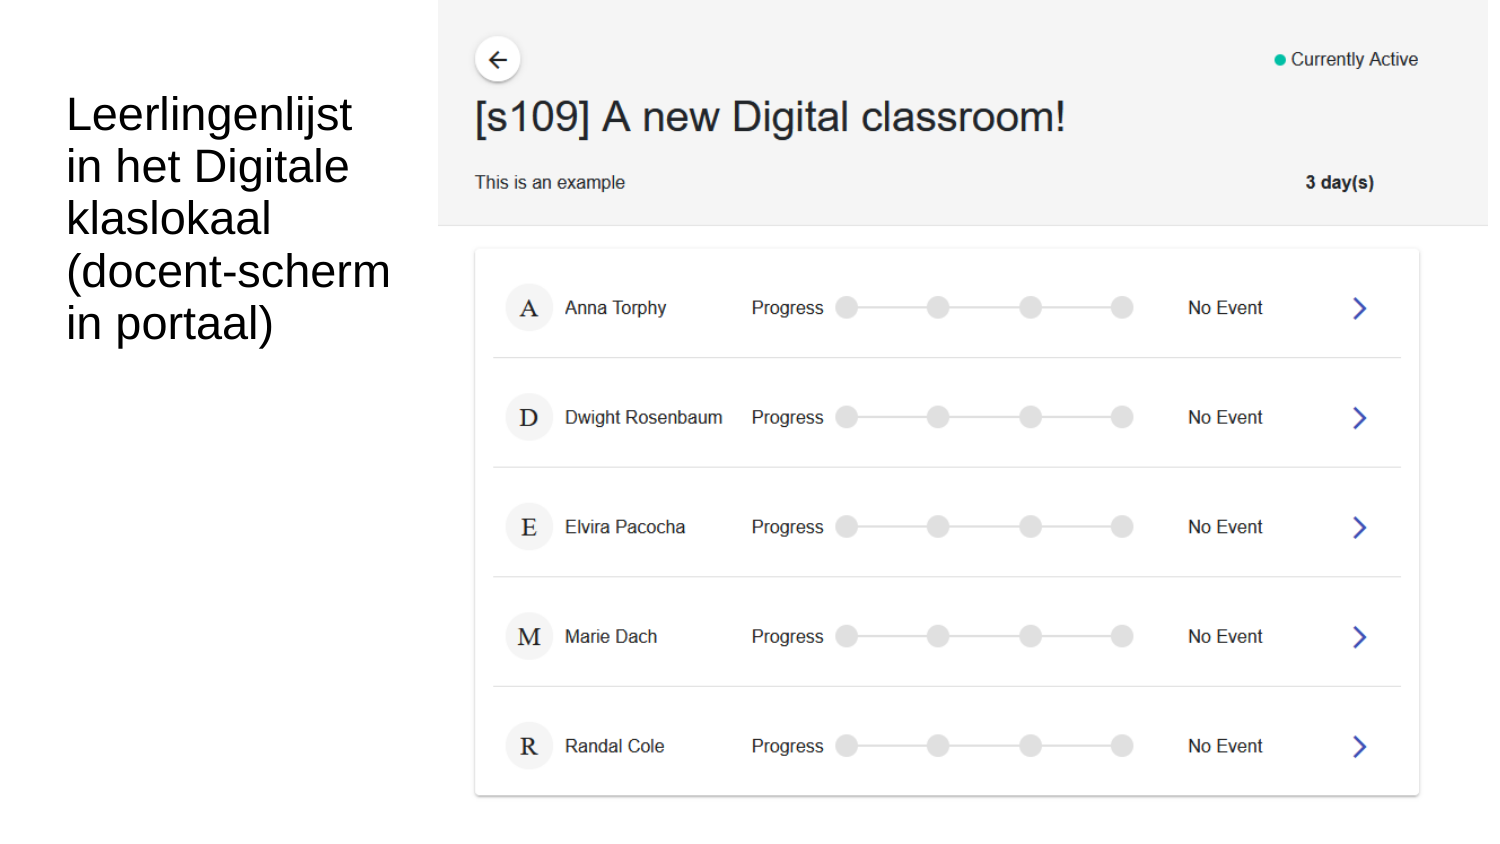

# Leerlingenlijst in het Digitale klaslokaal (docent-scherm in portaal)